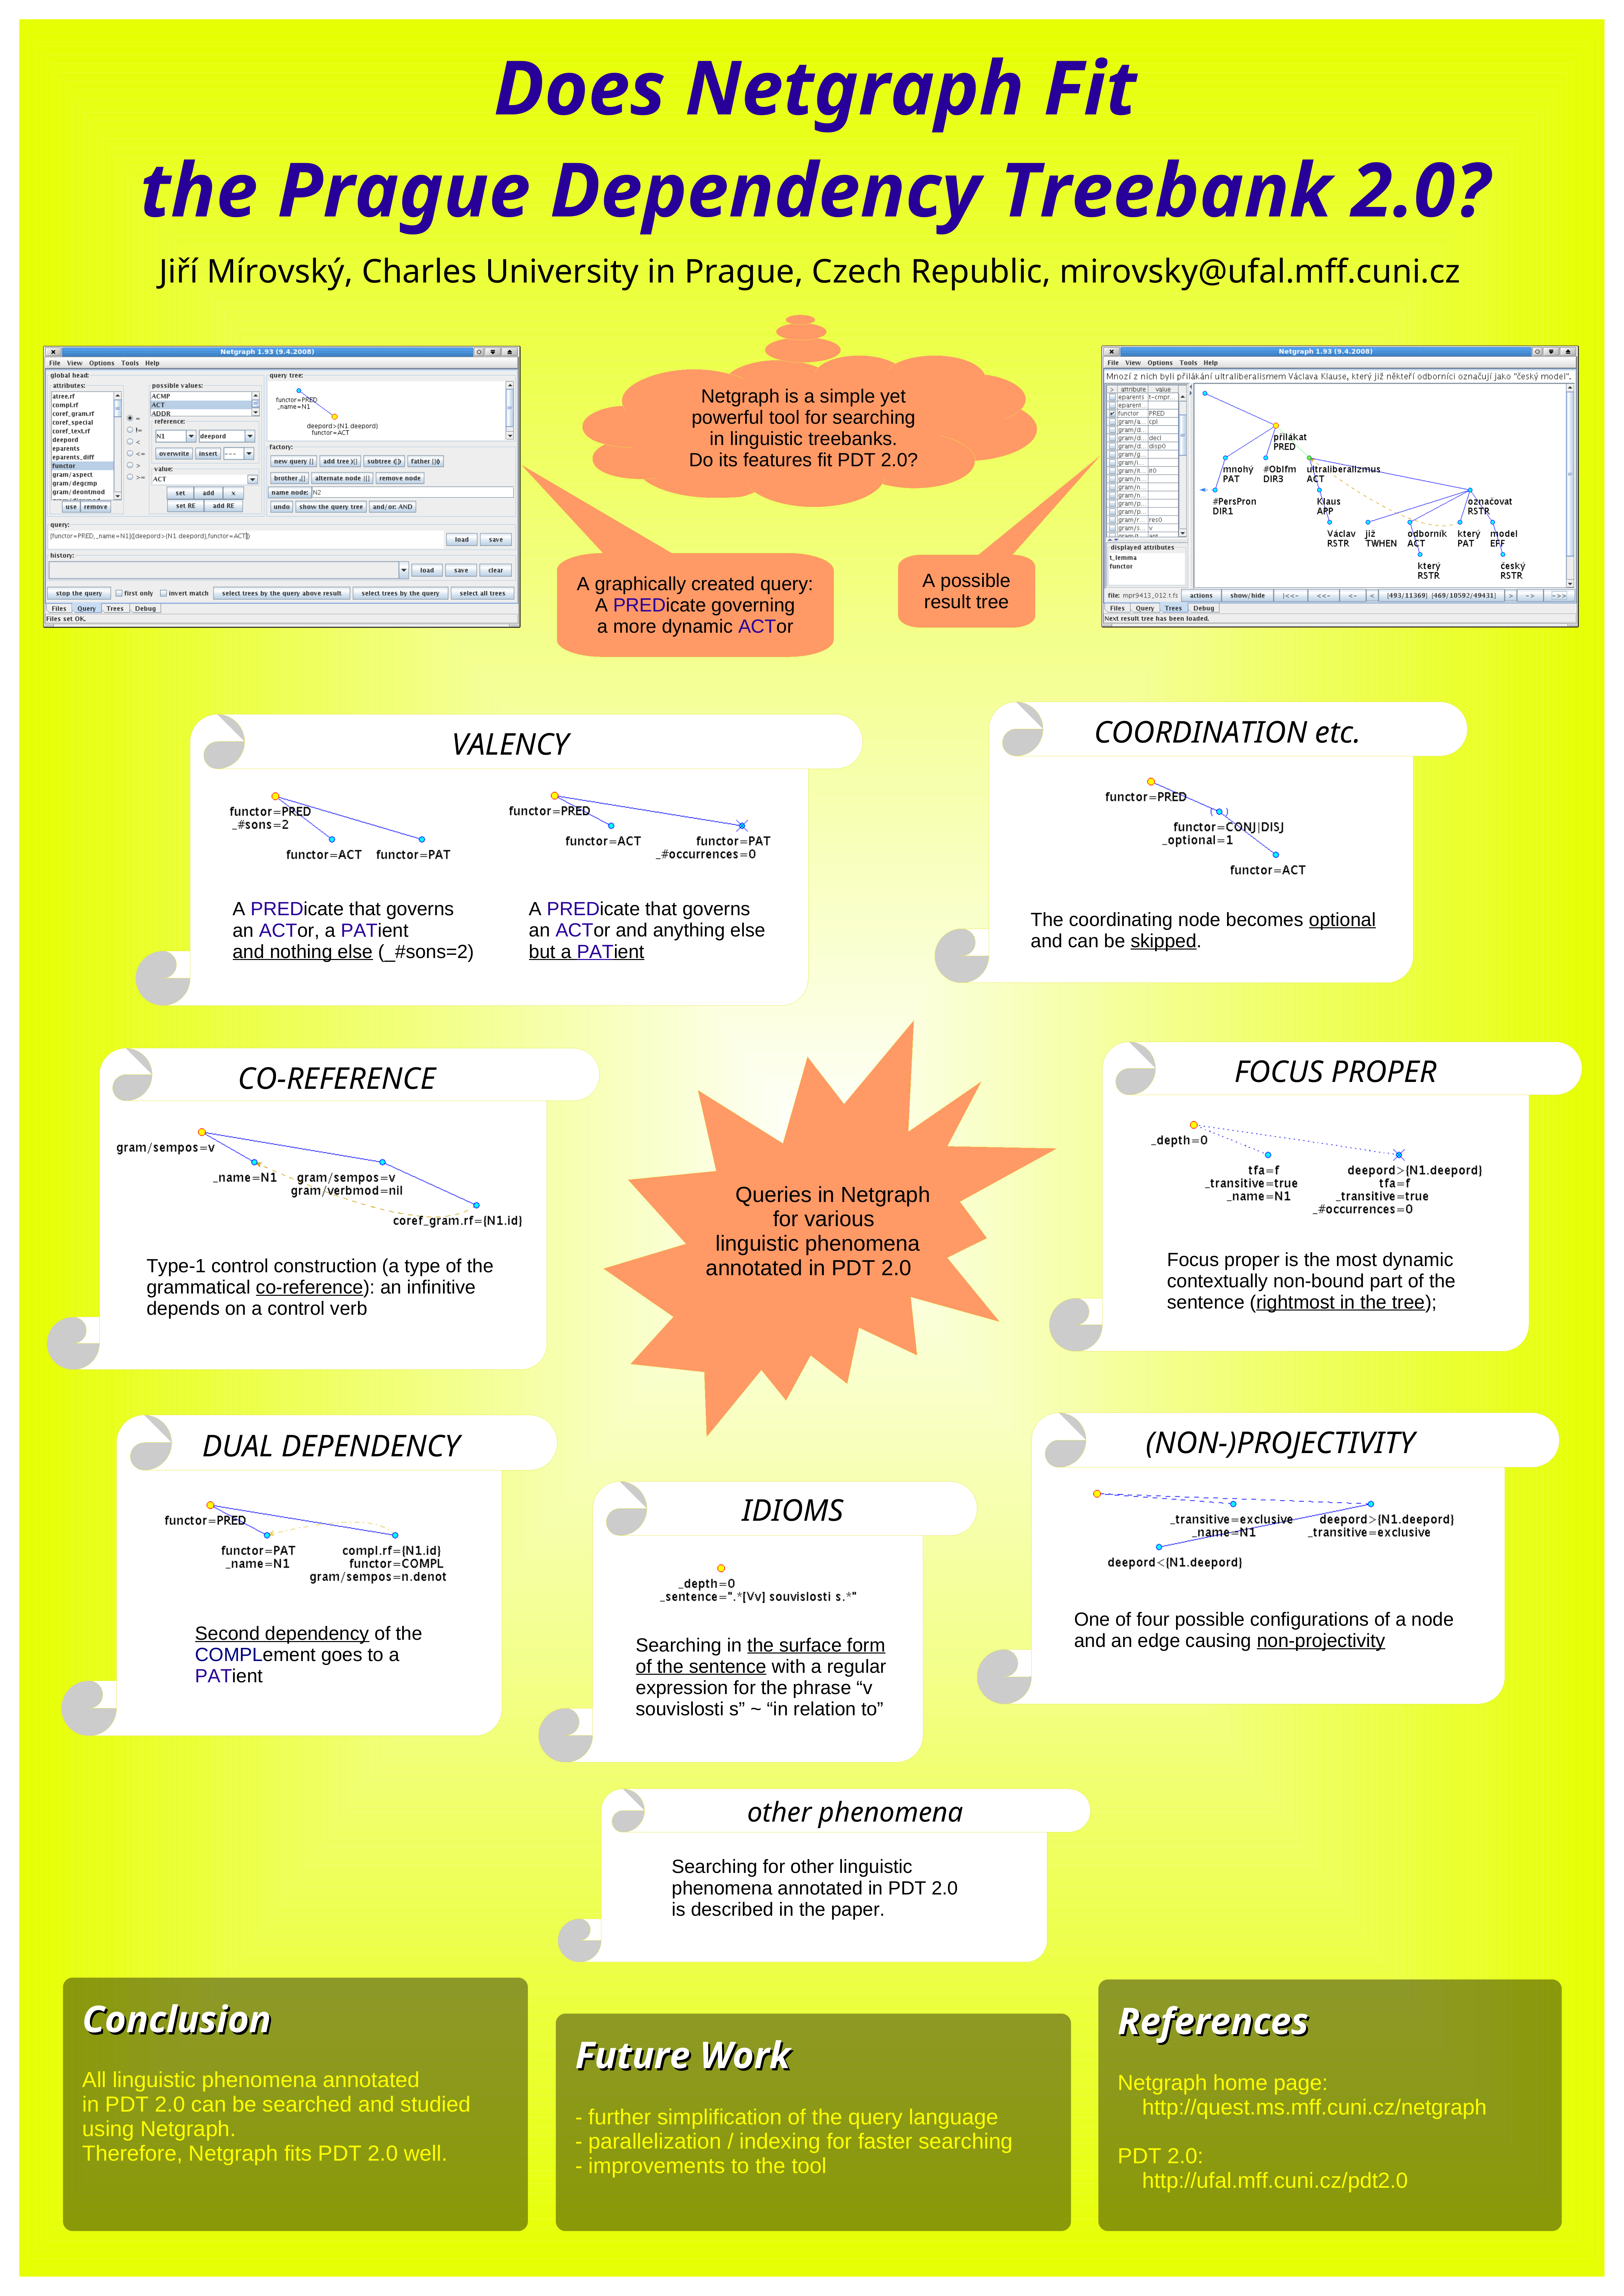

# Does Netgraph Fit the Prague Dependency Treebank 2.0?
Jiří Mírovský, Charles University in Prague, Czech Republic, mirovsky@ufal.mff.cuni.cz
Netgraph is a simple yet powerful tool for searching
in linguistic treebanks.
Do its features fit PDT 2.0?
A graphically created query:
A PREDicate governing
a more dynamic ACTor
A possible
result tree
COORDINATION etc.
The coordinating node becomes optional and can be skipped.
VALENCY
A PREDicate that governs
an ACTor and anything else
but a PATient
A PREDicate that governs
an ACTor, a PATient
and nothing else (_#sons=2)
 Queries in Netgraph
 for various
 linguistic phenomena
annotated in PDT 2.0
FOCUS PROPER
Focus proper is the most dynamic contextually non-bound part of the sentence (rightmost in the tree);
CO-REFERENCE
Type-1 control construction (a type of the grammatical co-reference): an infinitive depends on a control verb
(NON-)PROJECTIVITY
One of four possible configurations of a node and an edge causing non-projectivity
DUAL DEPENDENCY
Second dependency of the COMPLement goes to a PATient
IDIOMS
Searching in the surface form of the sentence with a regular expression for the phrase “v souvislosti s” ~ “in relation to”
other phenomena
Searching for other linguistic phenomena annotated in PDT 2.0
is described in the paper.
Conclusion
All linguistic phenomena annotated
in PDT 2.0 can be searched and studied
using Netgraph.
Therefore, Netgraph fits PDT 2.0 well.
References
Netgraph home page:
	http://quest.ms.mff.cuni.cz/netgraph
PDT 2.0:
	http://ufal.mff.cuni.cz/pdt2.0
Future Work
- further simplification of the query language
- parallelization / indexing for faster searching
- improvements to the tool